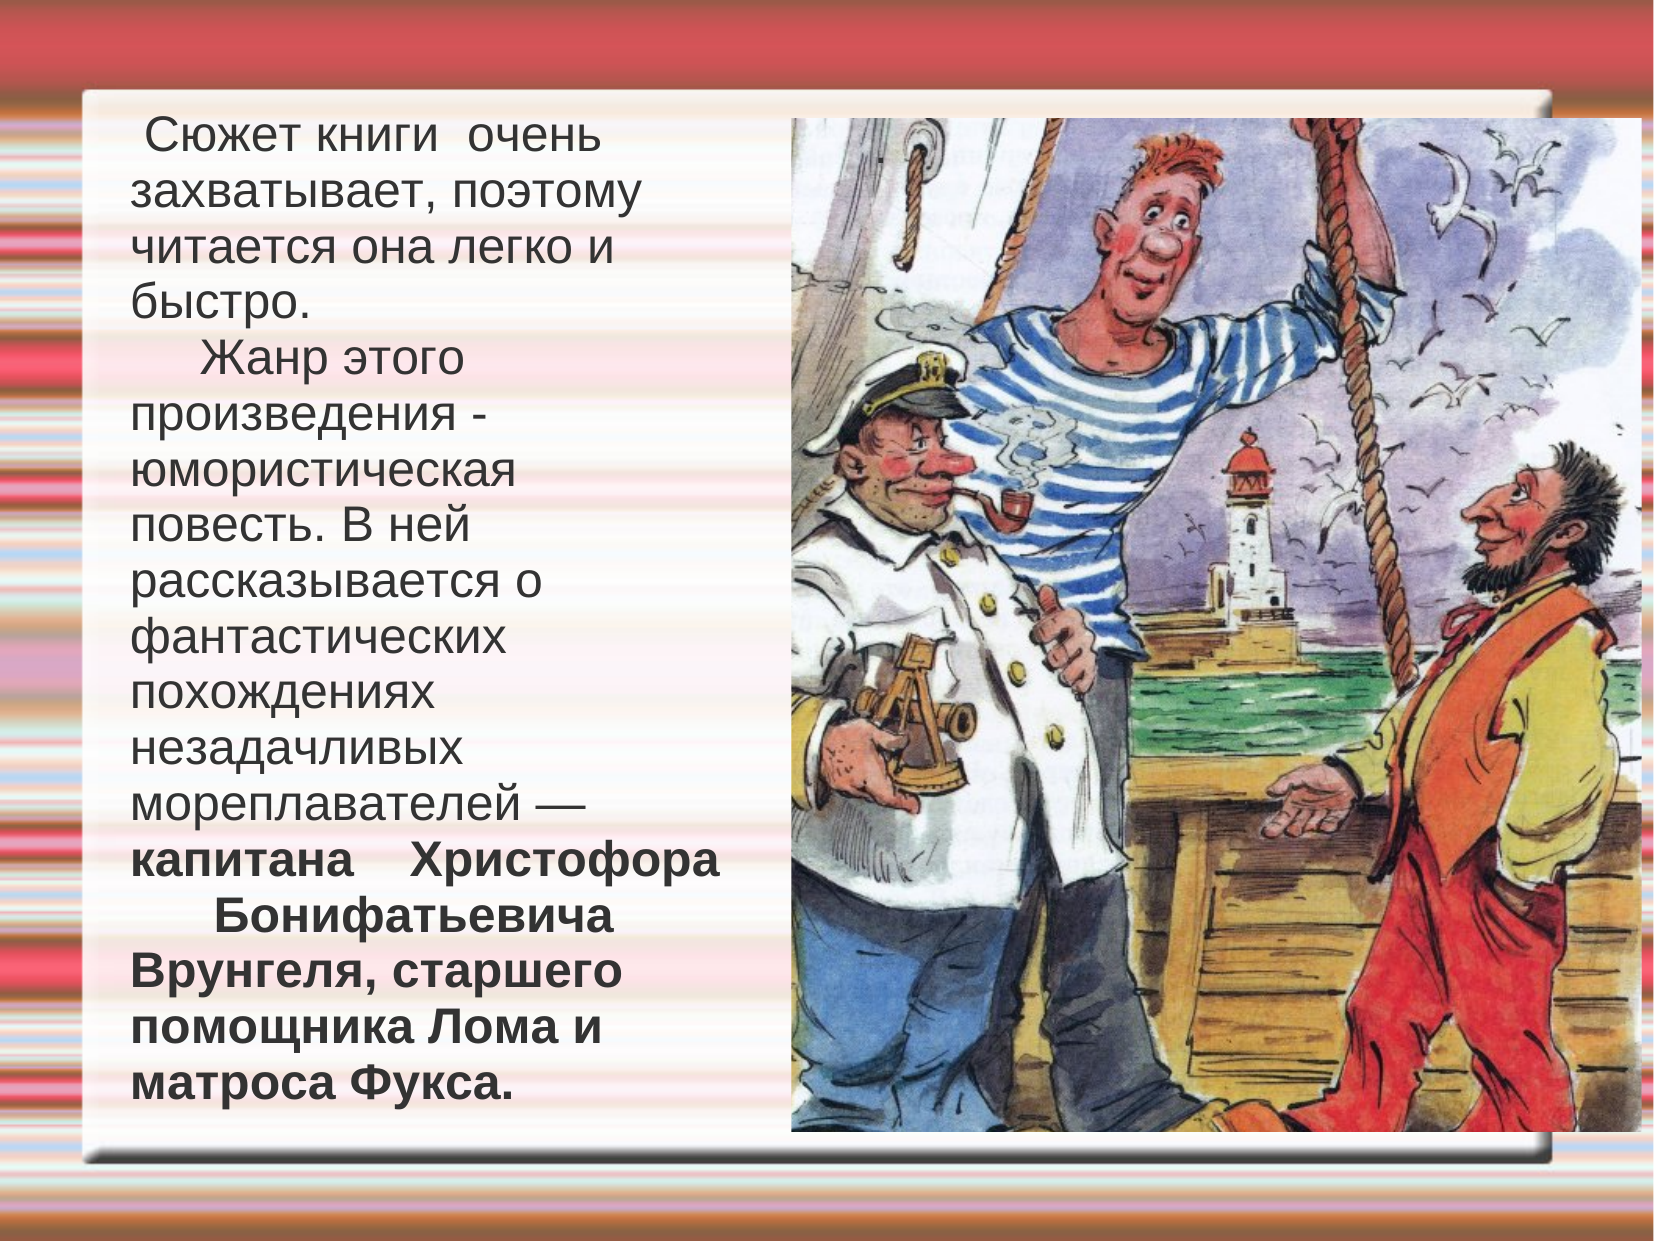

# ирмоапр
 Сюжет книги очень захватывает, поэтому читается она легко и быстро. Жанр этого произведения - юмористическая повесть. В ней рассказывается о фантастических похождениях незадачливых мореплавателей — капитана Христофора Бонифатьевича Врунгеля, старшего помощника Лома и матроса Фукса.
.